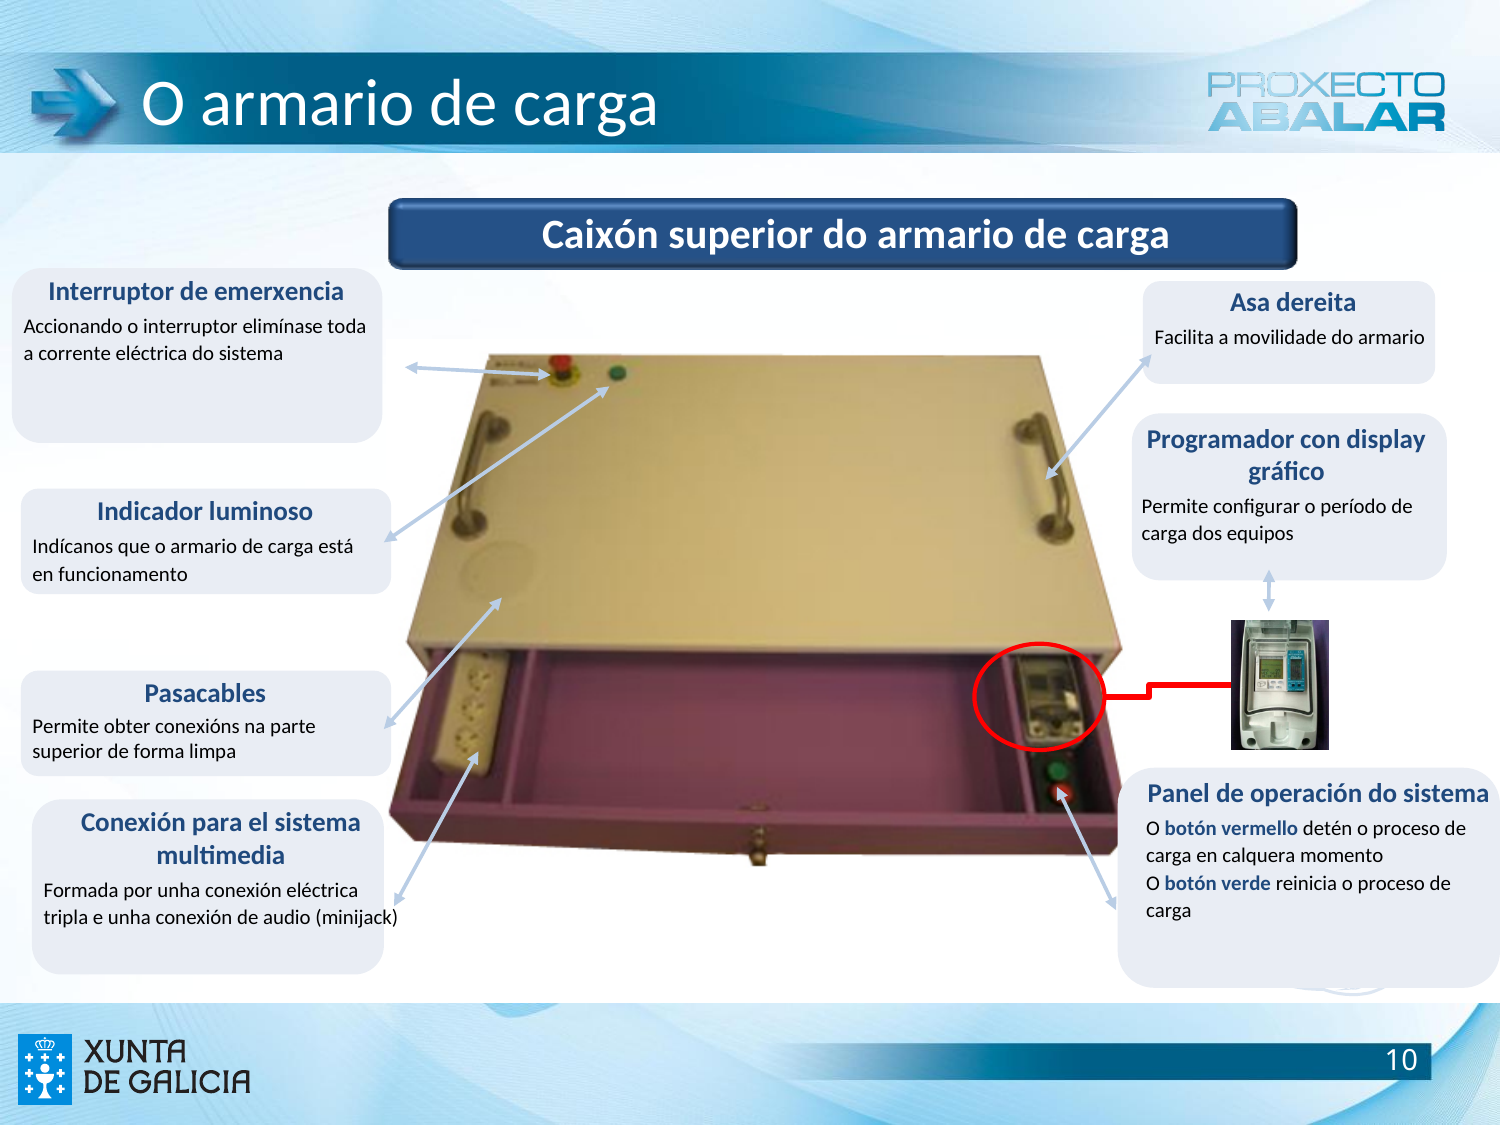

O armario de carga
Caixón superior do armario de carga
Interruptor de emerxencia
Accionando o interruptor elimínase toda a corrente eléctrica do sistema
Asa dereita
Facilita a movilidade do armario
Programador con display gráfico
Permite configurar o período de carga dos equipos
Indicador luminoso
Indícanos que o armario de carga está en funcionamento
Pasacables
Permite obter conexións na parte superior de forma limpa
Panel de operación do sistema
O botón vermello detén o proceso de carga en calquera momento
O botón verde reinicia o proceso de carga
Conexión para el sistema multimedia
Formada por unha conexión eléctrica tripla e unha conexión de audio (minijack)